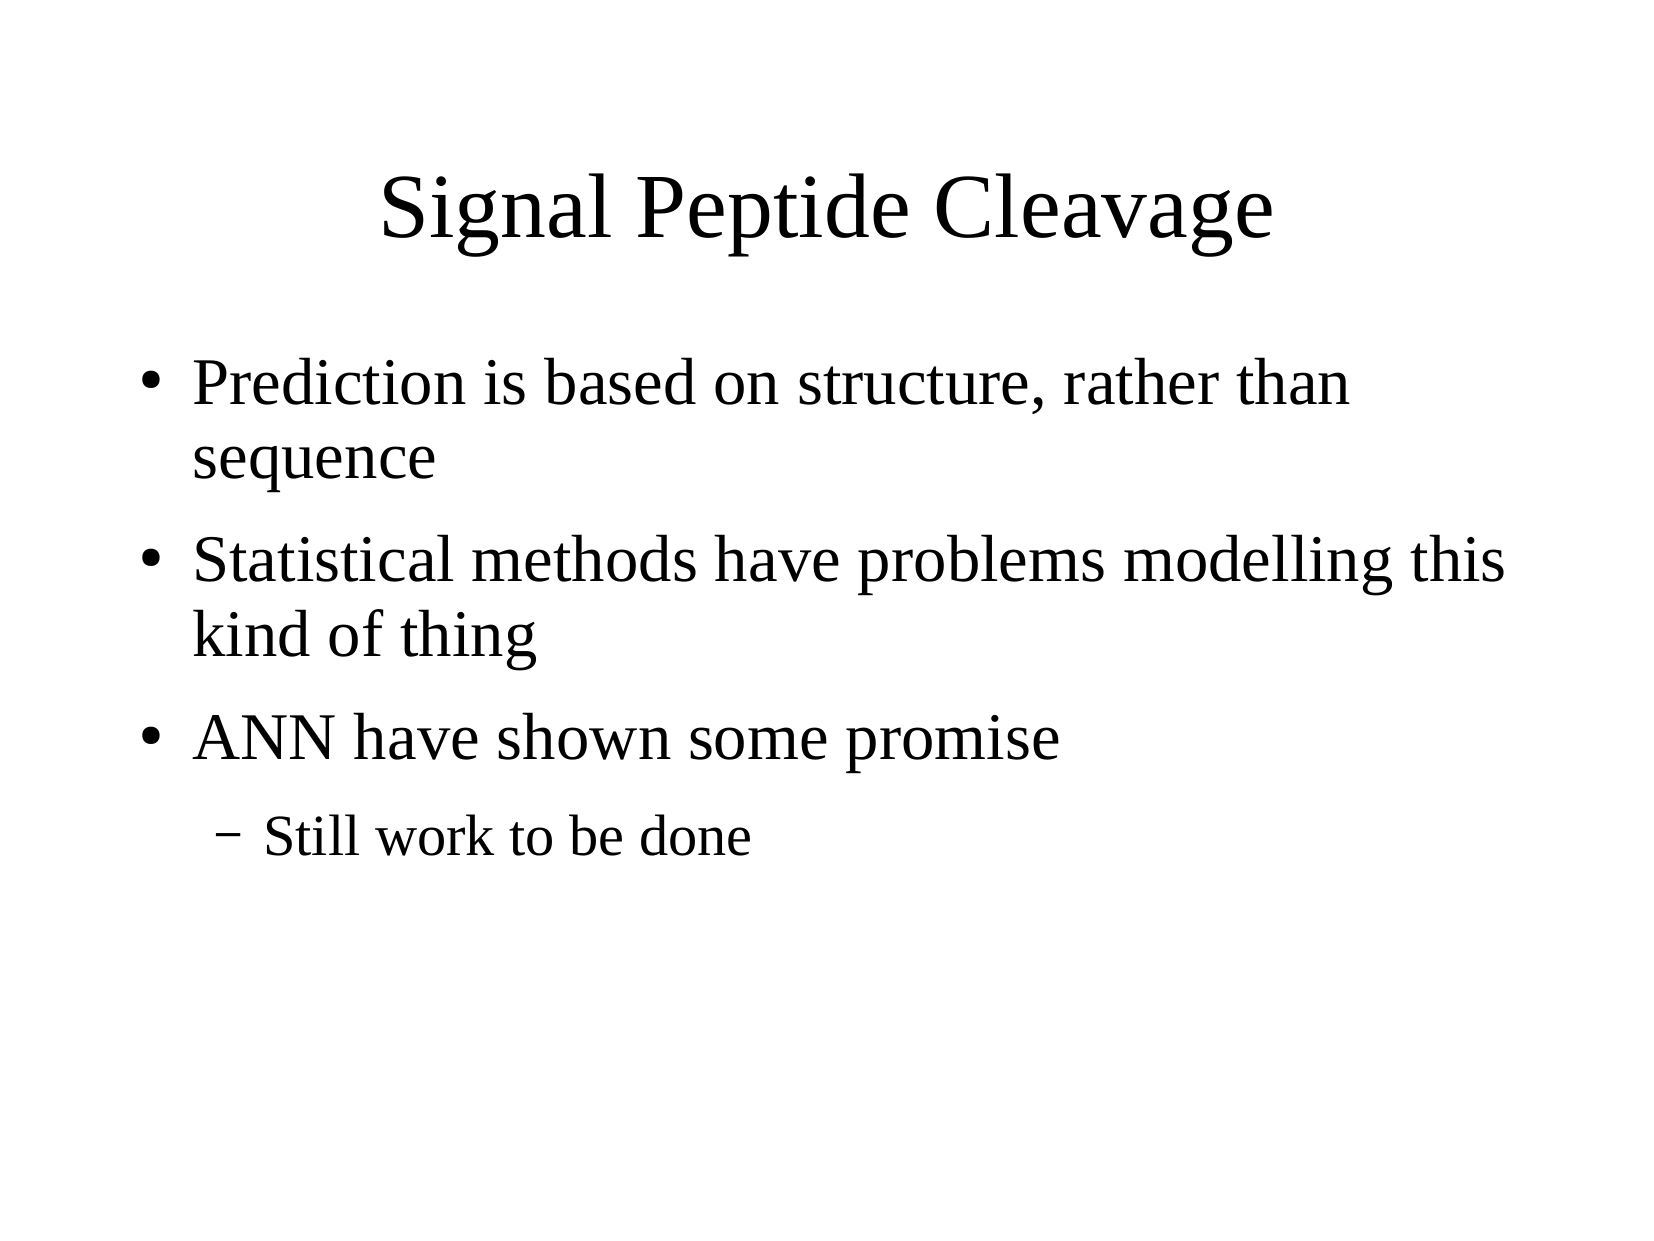

# Signal Peptide Cleavage
Prediction is based on structure, rather than sequence
Statistical methods have problems modelling this kind of thing
ANN have shown some promise
Still work to be done